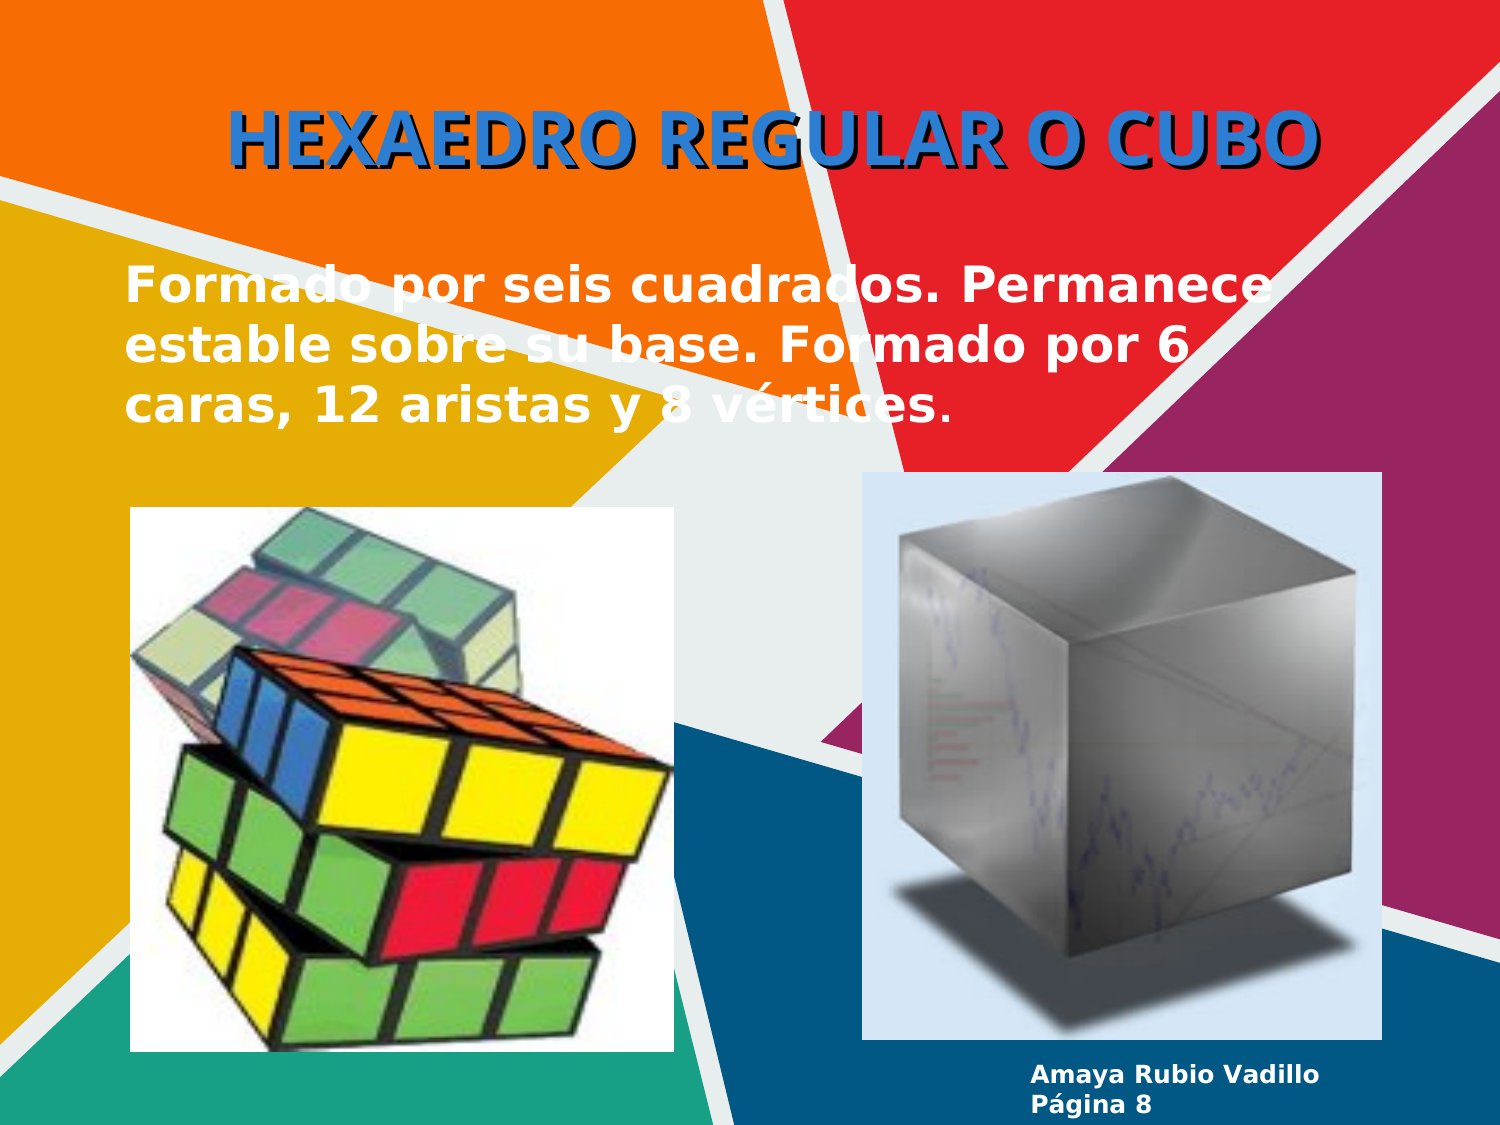

# HEXAEDRO REGULAR O CUBO
Formado por seis cuadrados. Permanece estable sobre su base. Formado por 6 caras, 12 aristas y 8 vértices.
Amaya Rubio
9
Amaya Rubio Vadillo	 Página 8